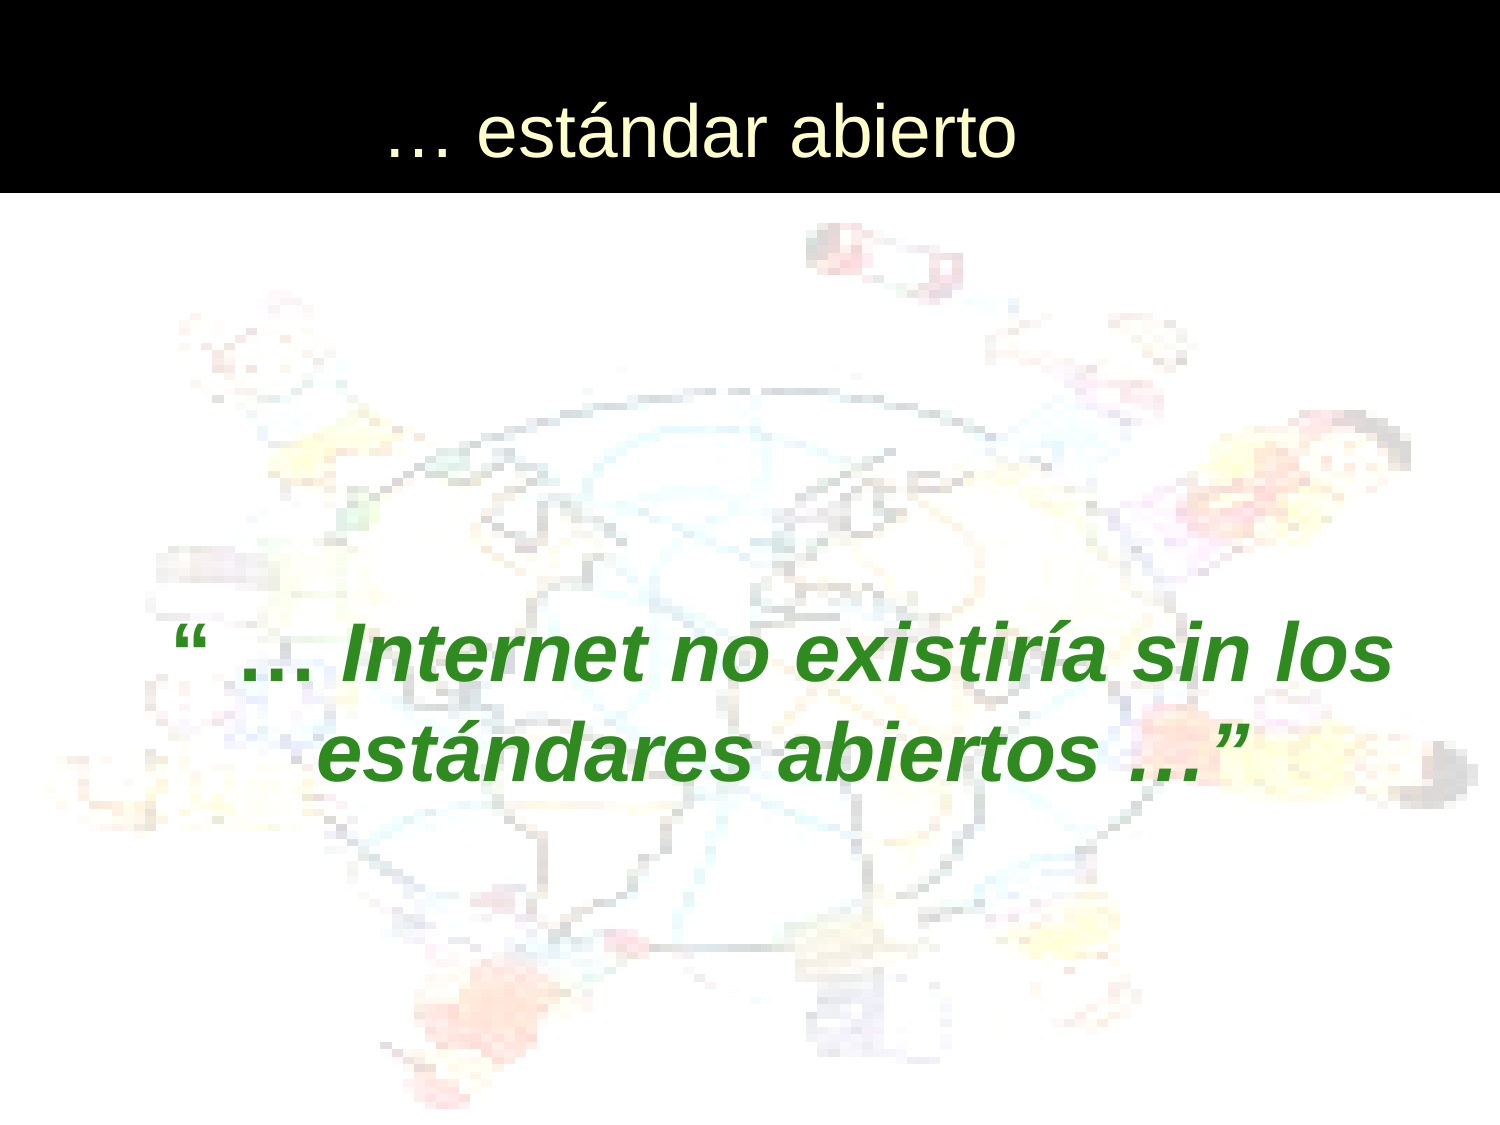

… estándar abierto
“ … Internet no existiría sin los estándares abiertos …”